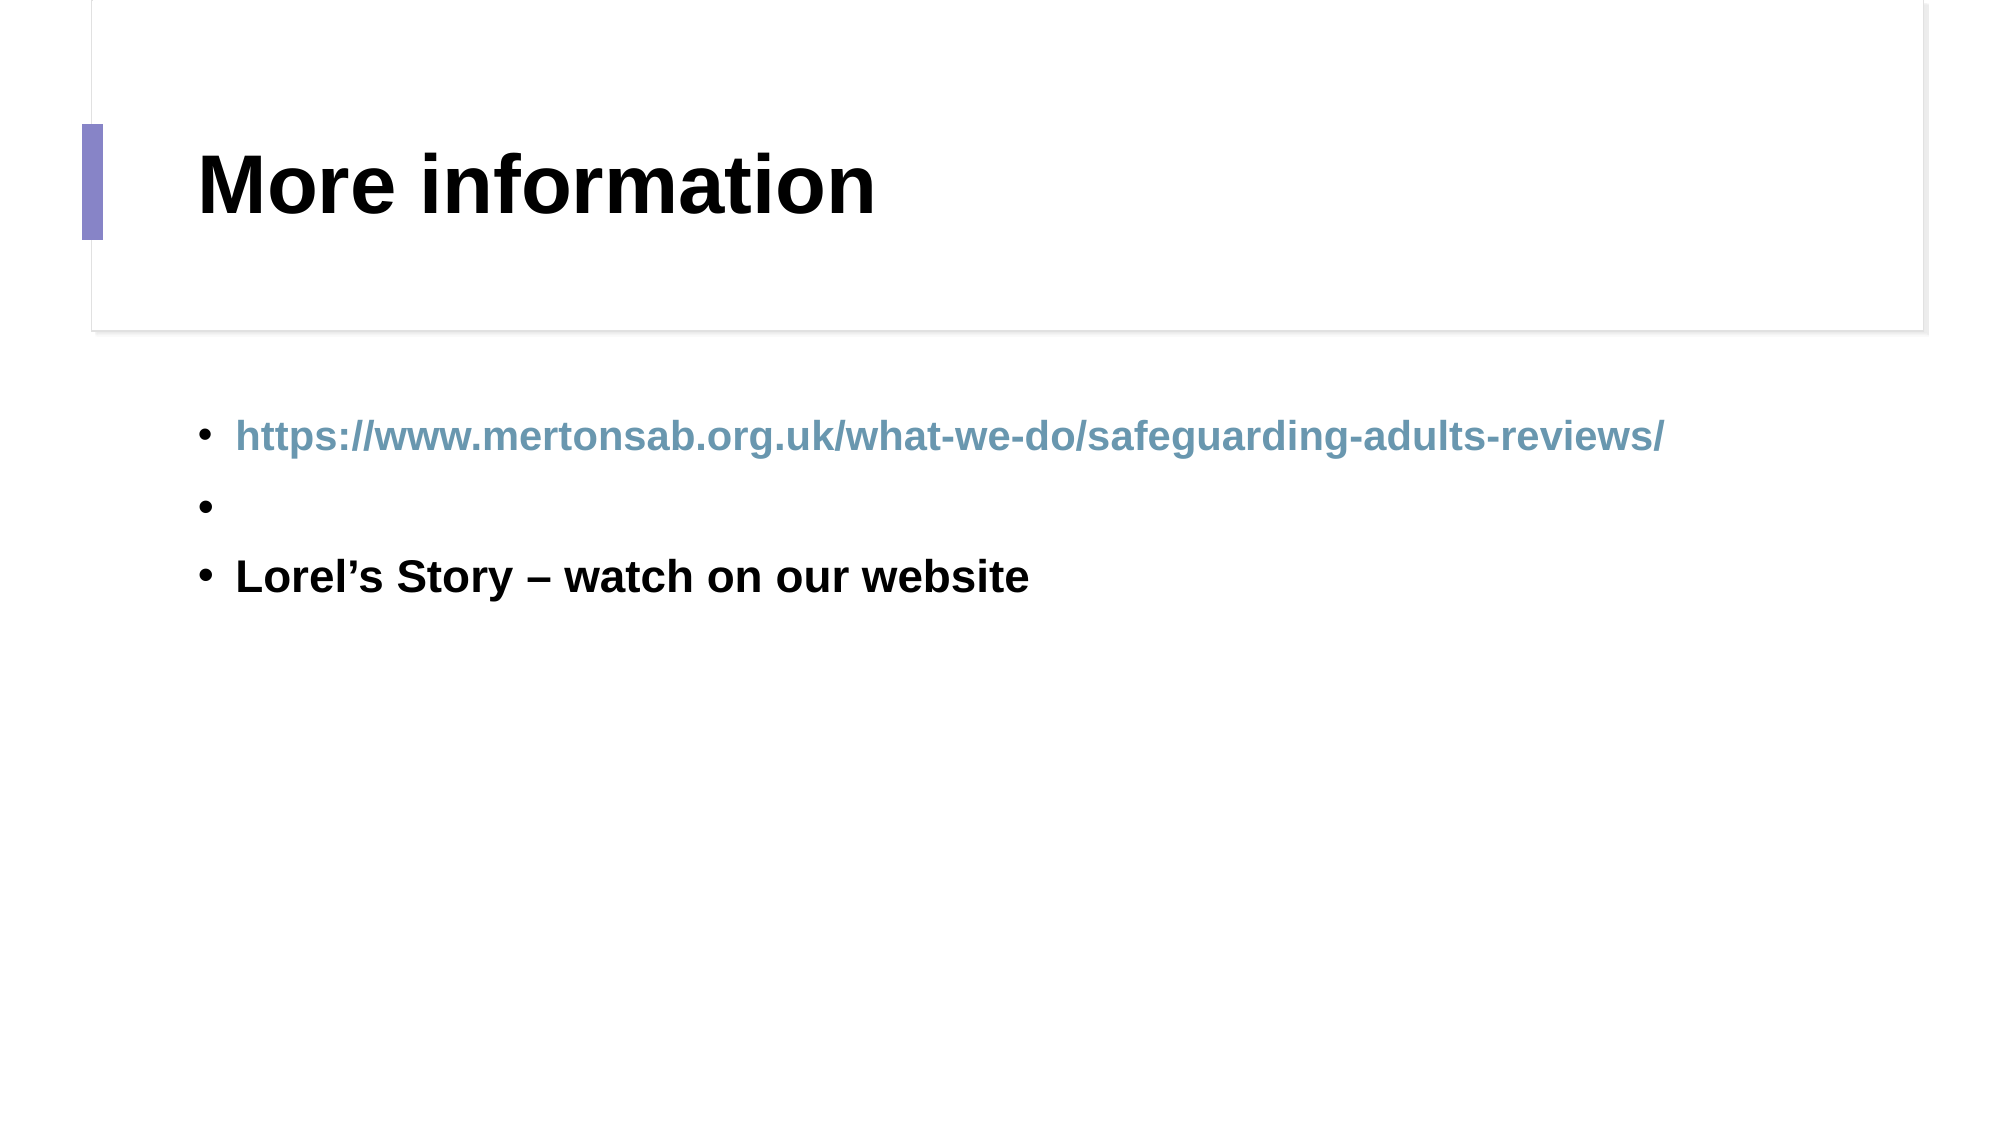

# More information
https://www.mertonsab.org.uk/what-we-do/safeguarding-adults-reviews/
Lorel’s Story – watch on our website